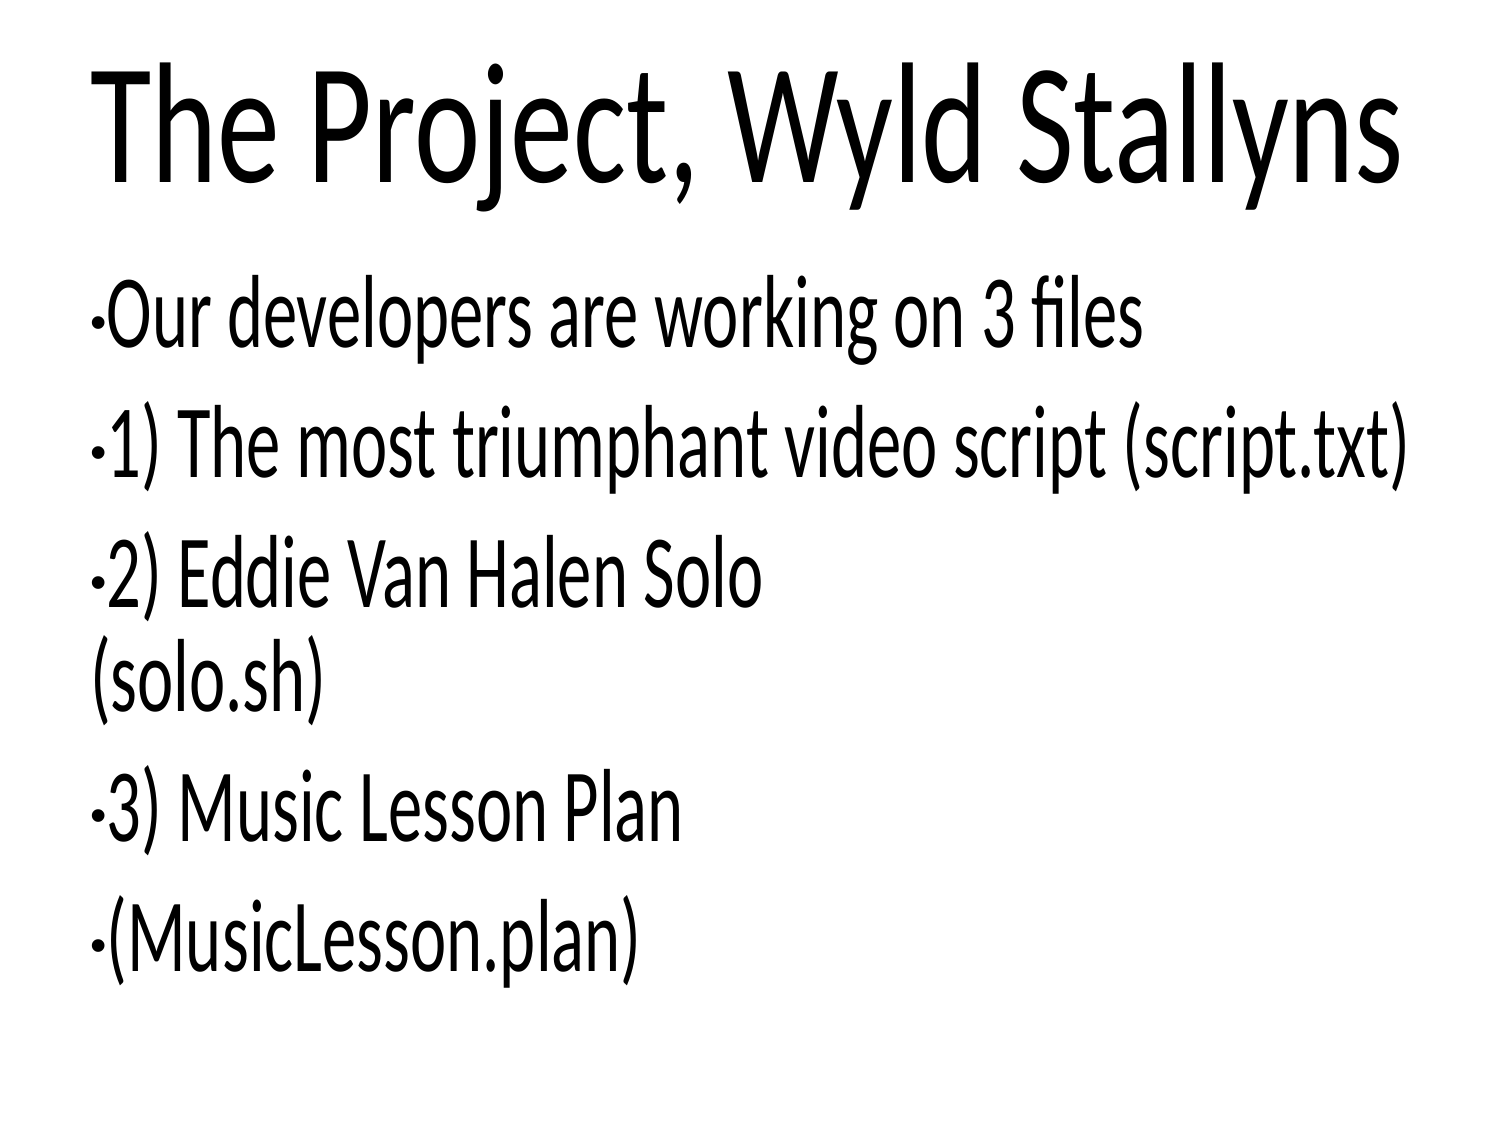

The Project, Wyld Stallyns
Our developers are working on 3 files
1) The most triumphant video script (script.txt)
2) Eddie Van Halen Solo
(solo.sh)
3) Music Lesson Plan
(MusicLesson.plan)